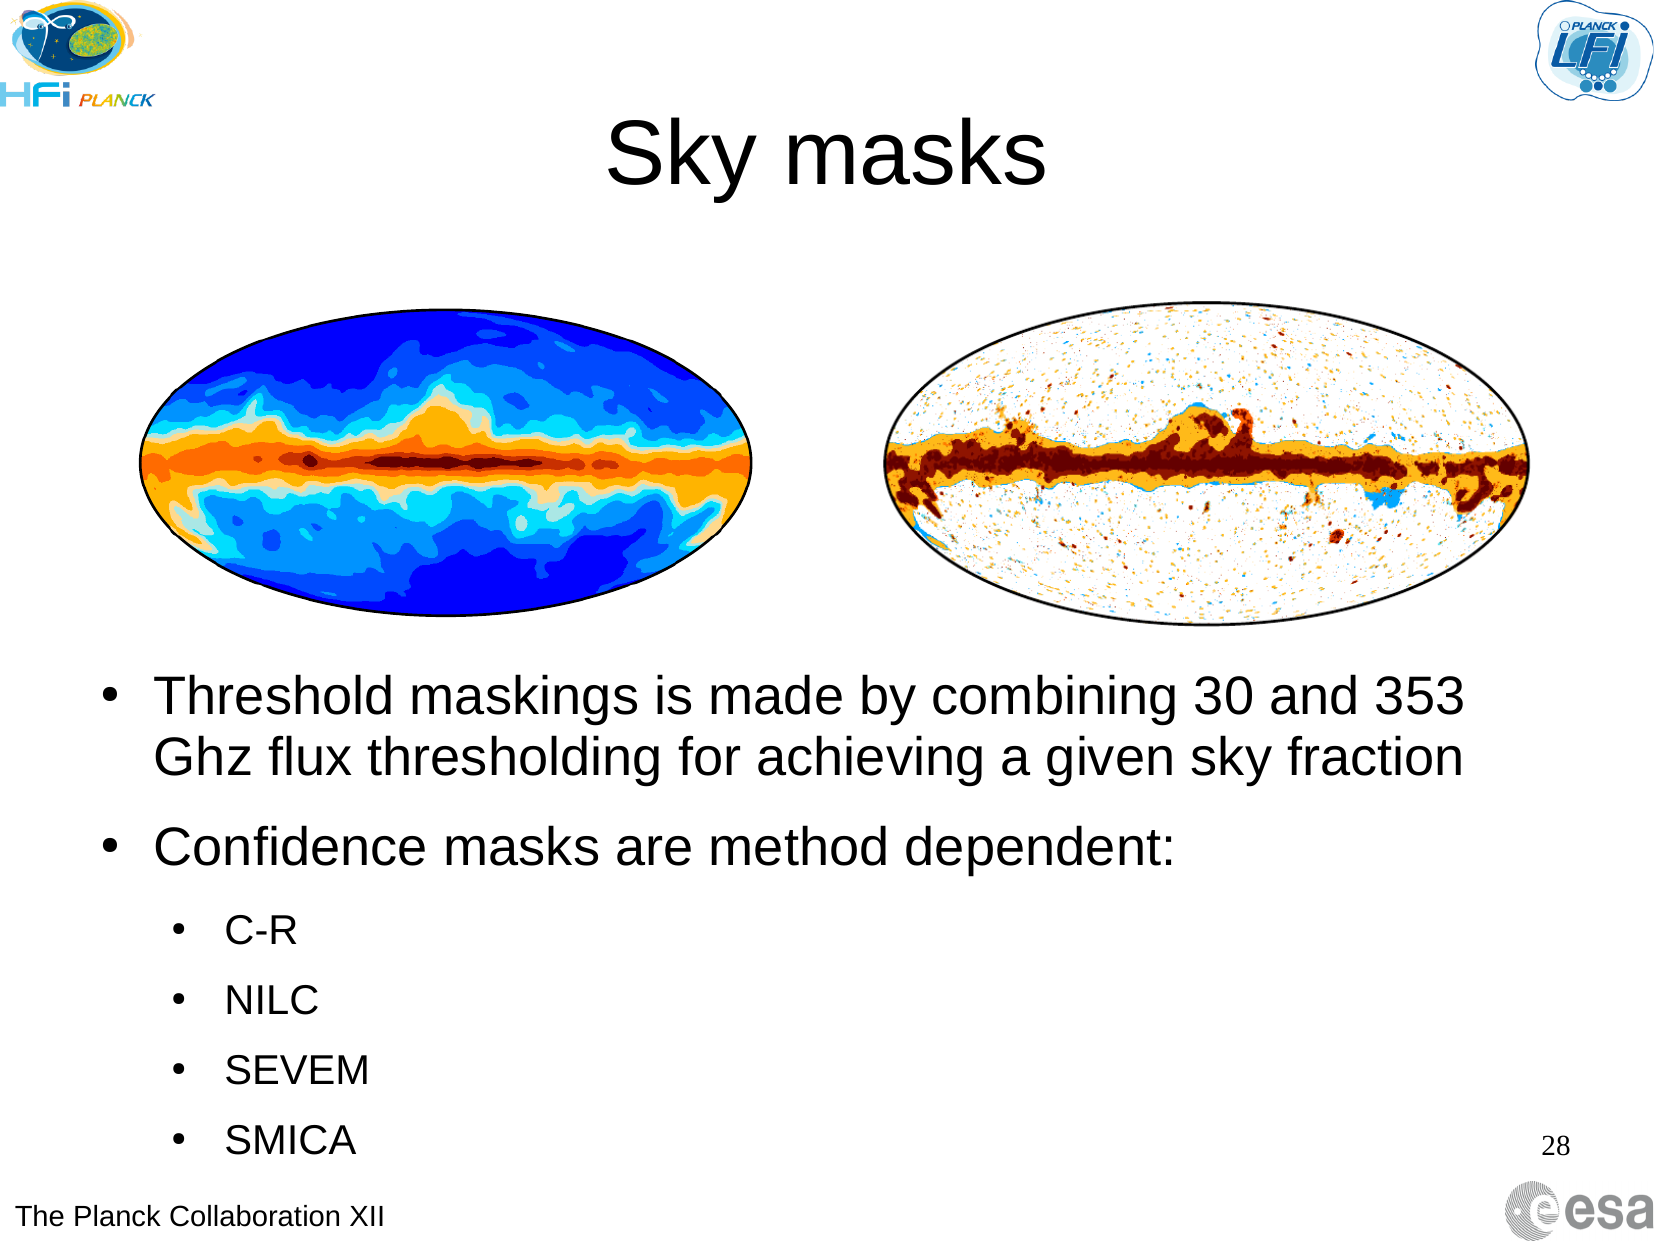

# Sky masks
Threshold maskings is made by combining 30 and 353 Ghz flux thresholding for achieving a given sky fraction
Confidence masks are method dependent:
C-R
NILC
SEVEM
SMICA
28
The Planck Collaboration XII